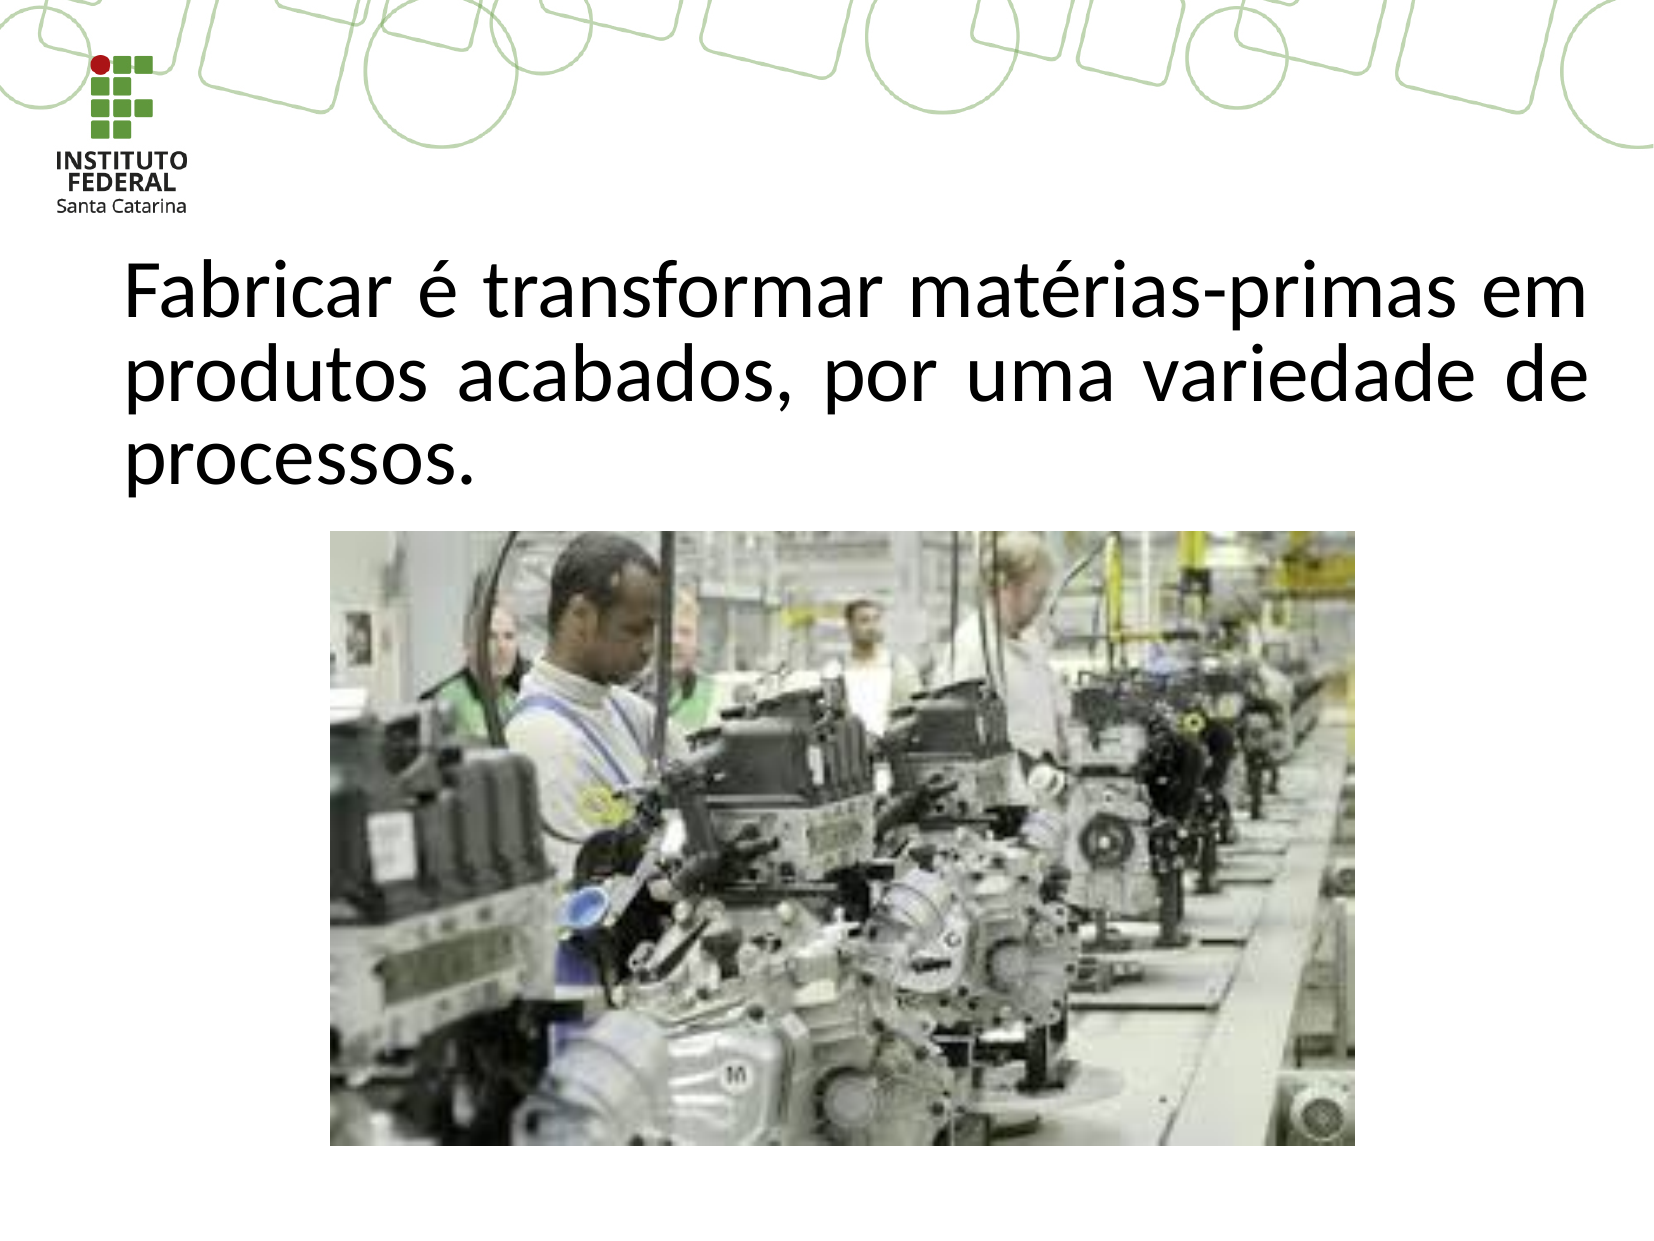

Fabricar é transformar matérias-primas em produtos acabados, por uma variedade de processos.